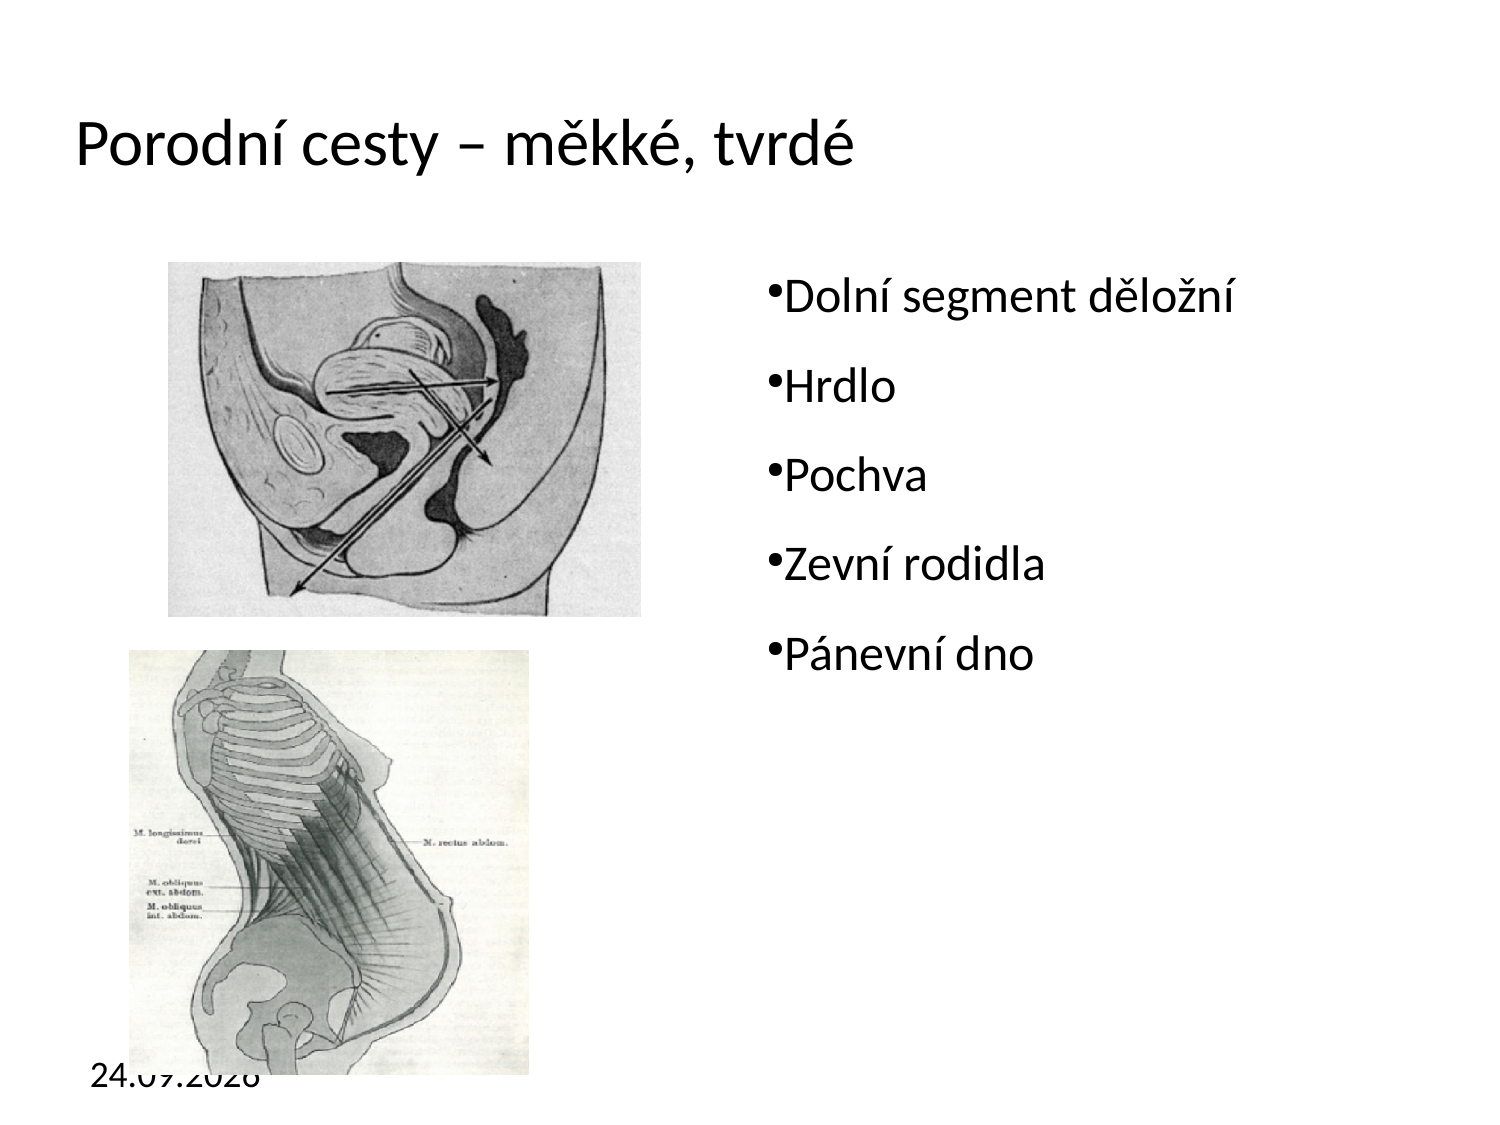

# Porodní cesty – měkké, tvrdé
Dolní segment děložní
Hrdlo
Pochva
Zevní rodidla
Pánevní dno